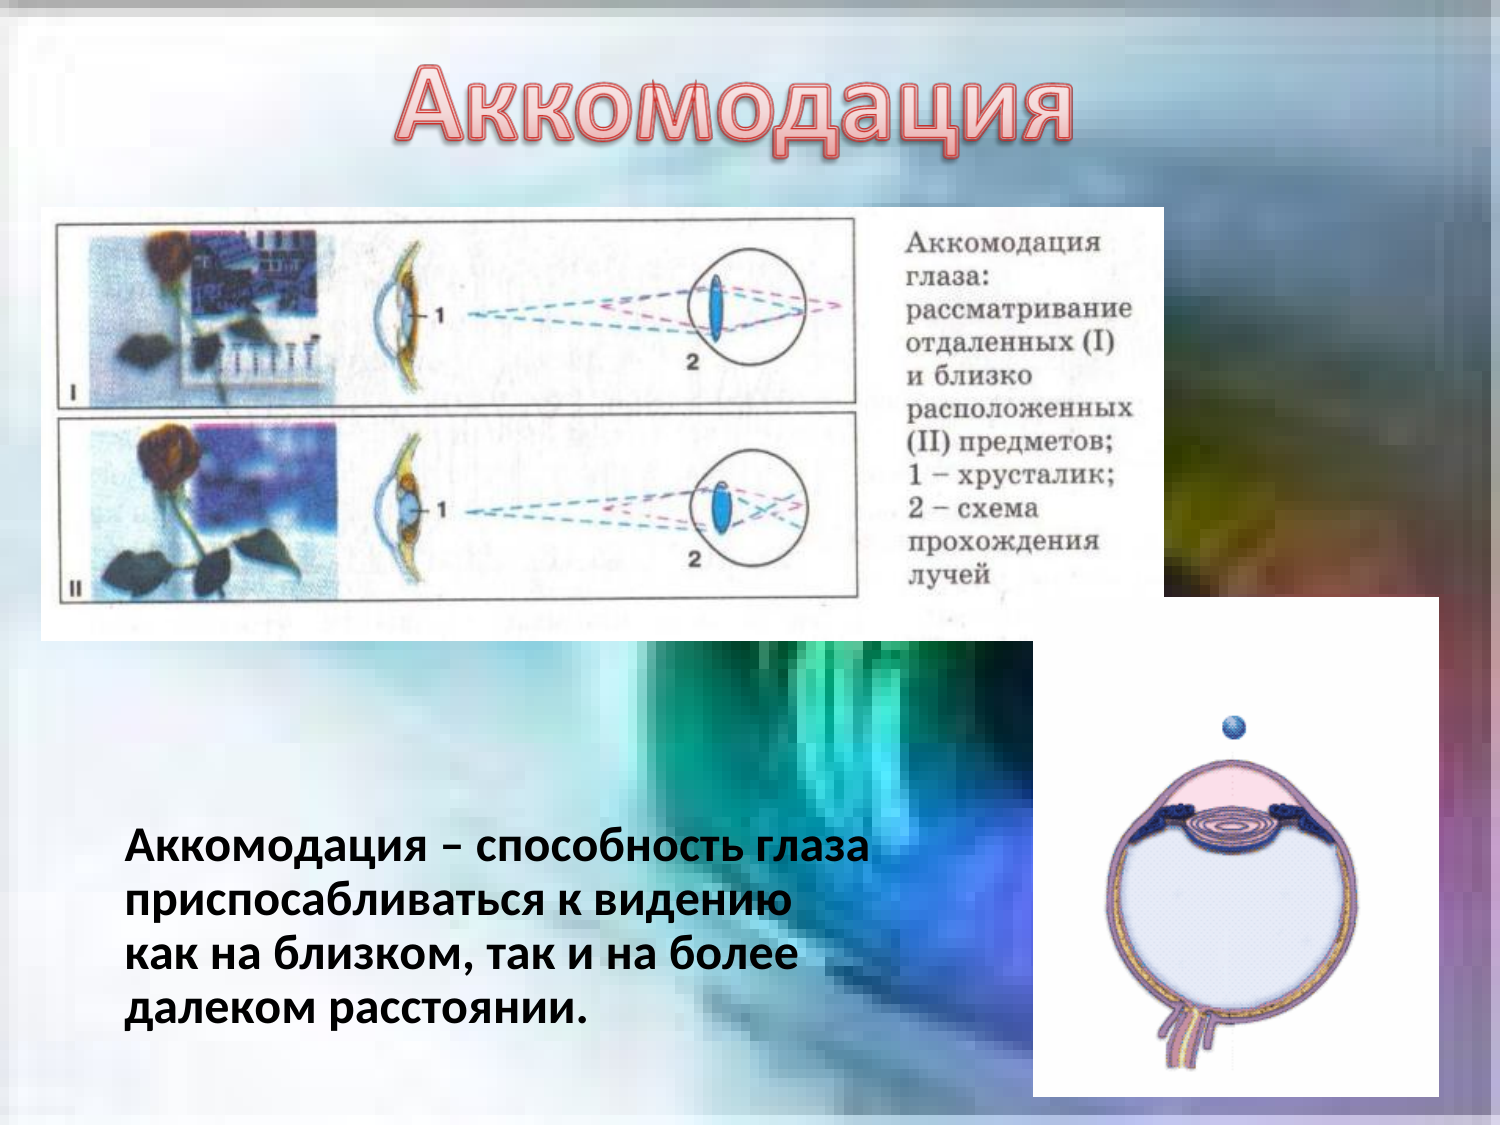

Аккомодация – способность глаза приспосабливаться к видению как на близком, так и на более далеком расстоянии.